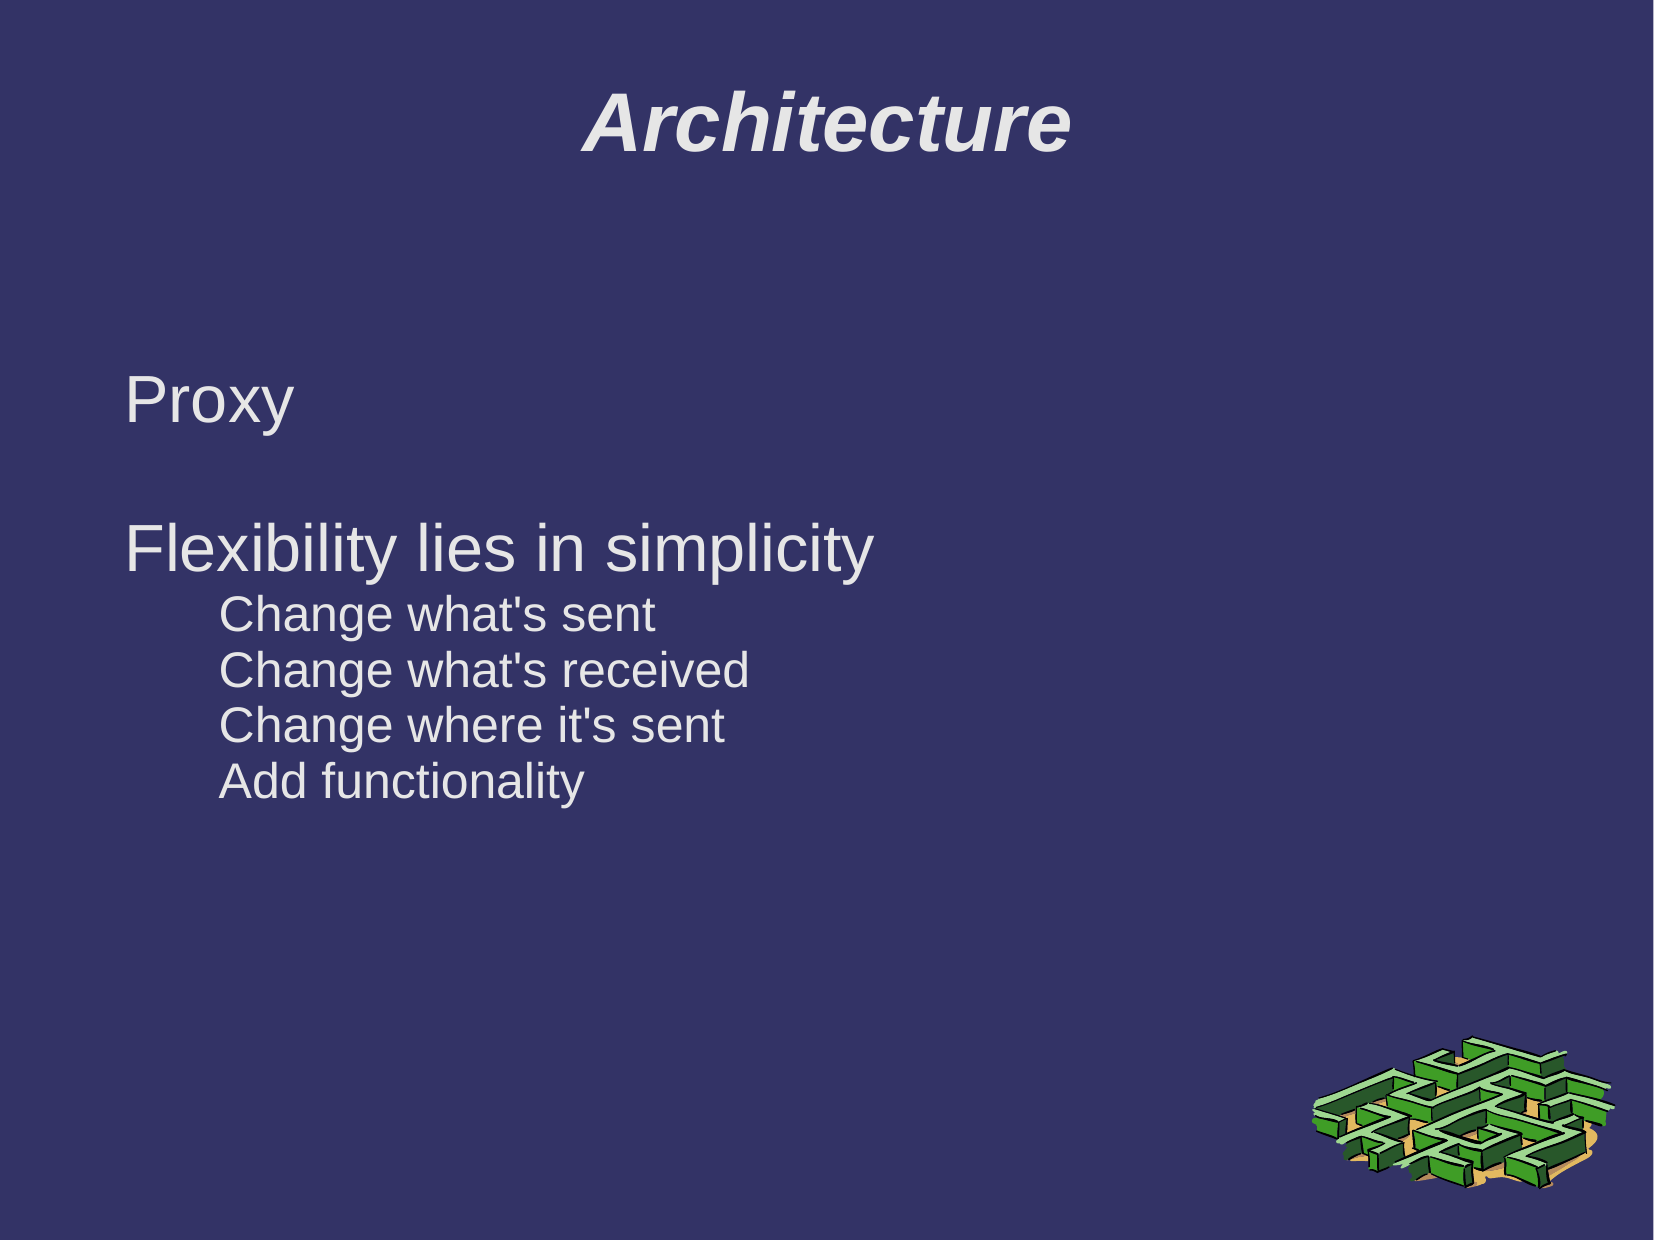

# Architecture
Proxy
Flexibility lies in simplicity
Change what's sent
Change what's received
Change where it's sent
Add functionality